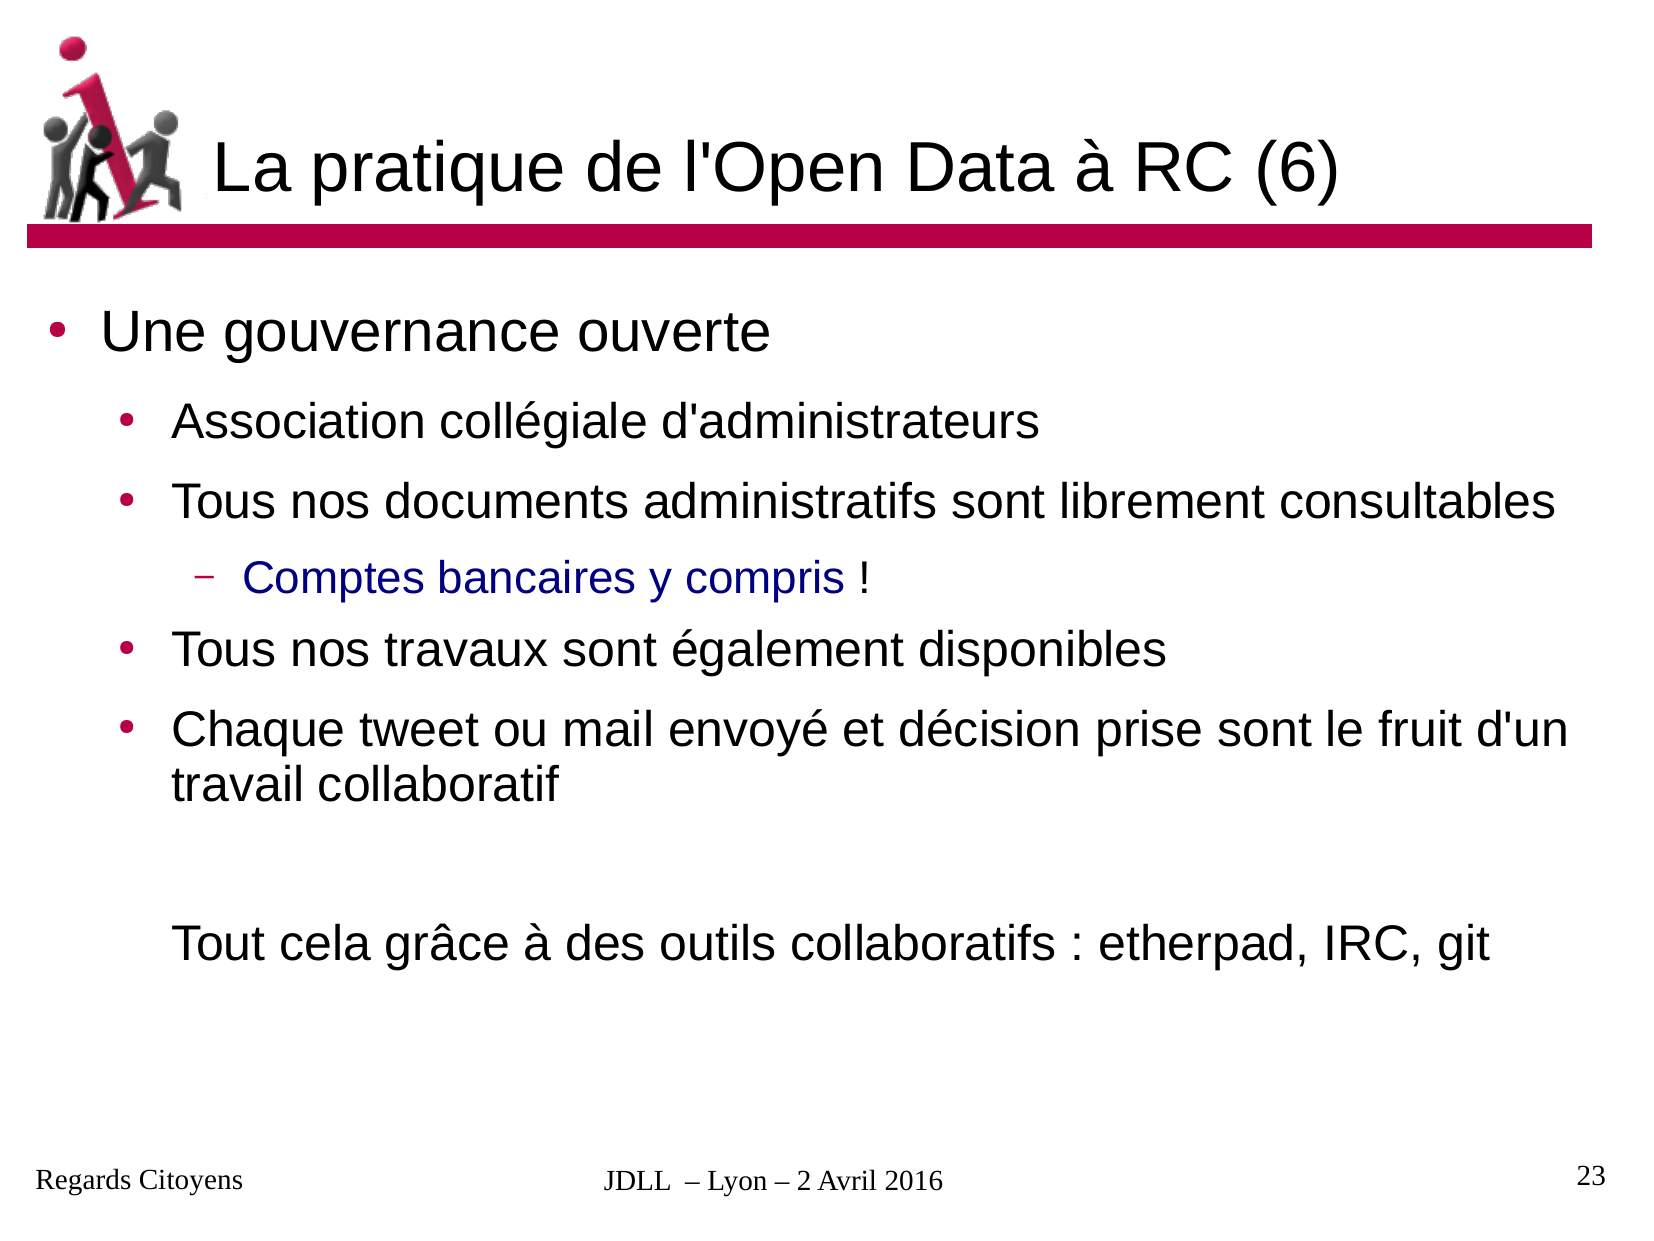

La pratique de l'Open Data à RC (6)
# Une gouvernance ouverte
Association collégiale d'administrateurs
Tous nos documents administratifs sont librement consultables
Comptes bancaires y compris !
Tous nos travaux sont également disponibles
Chaque tweet ou mail envoyé et décision prise sont le fruit d'un travail collaboratif
Tout cela grâce à des outils collaboratifs : etherpad, IRC, git
23